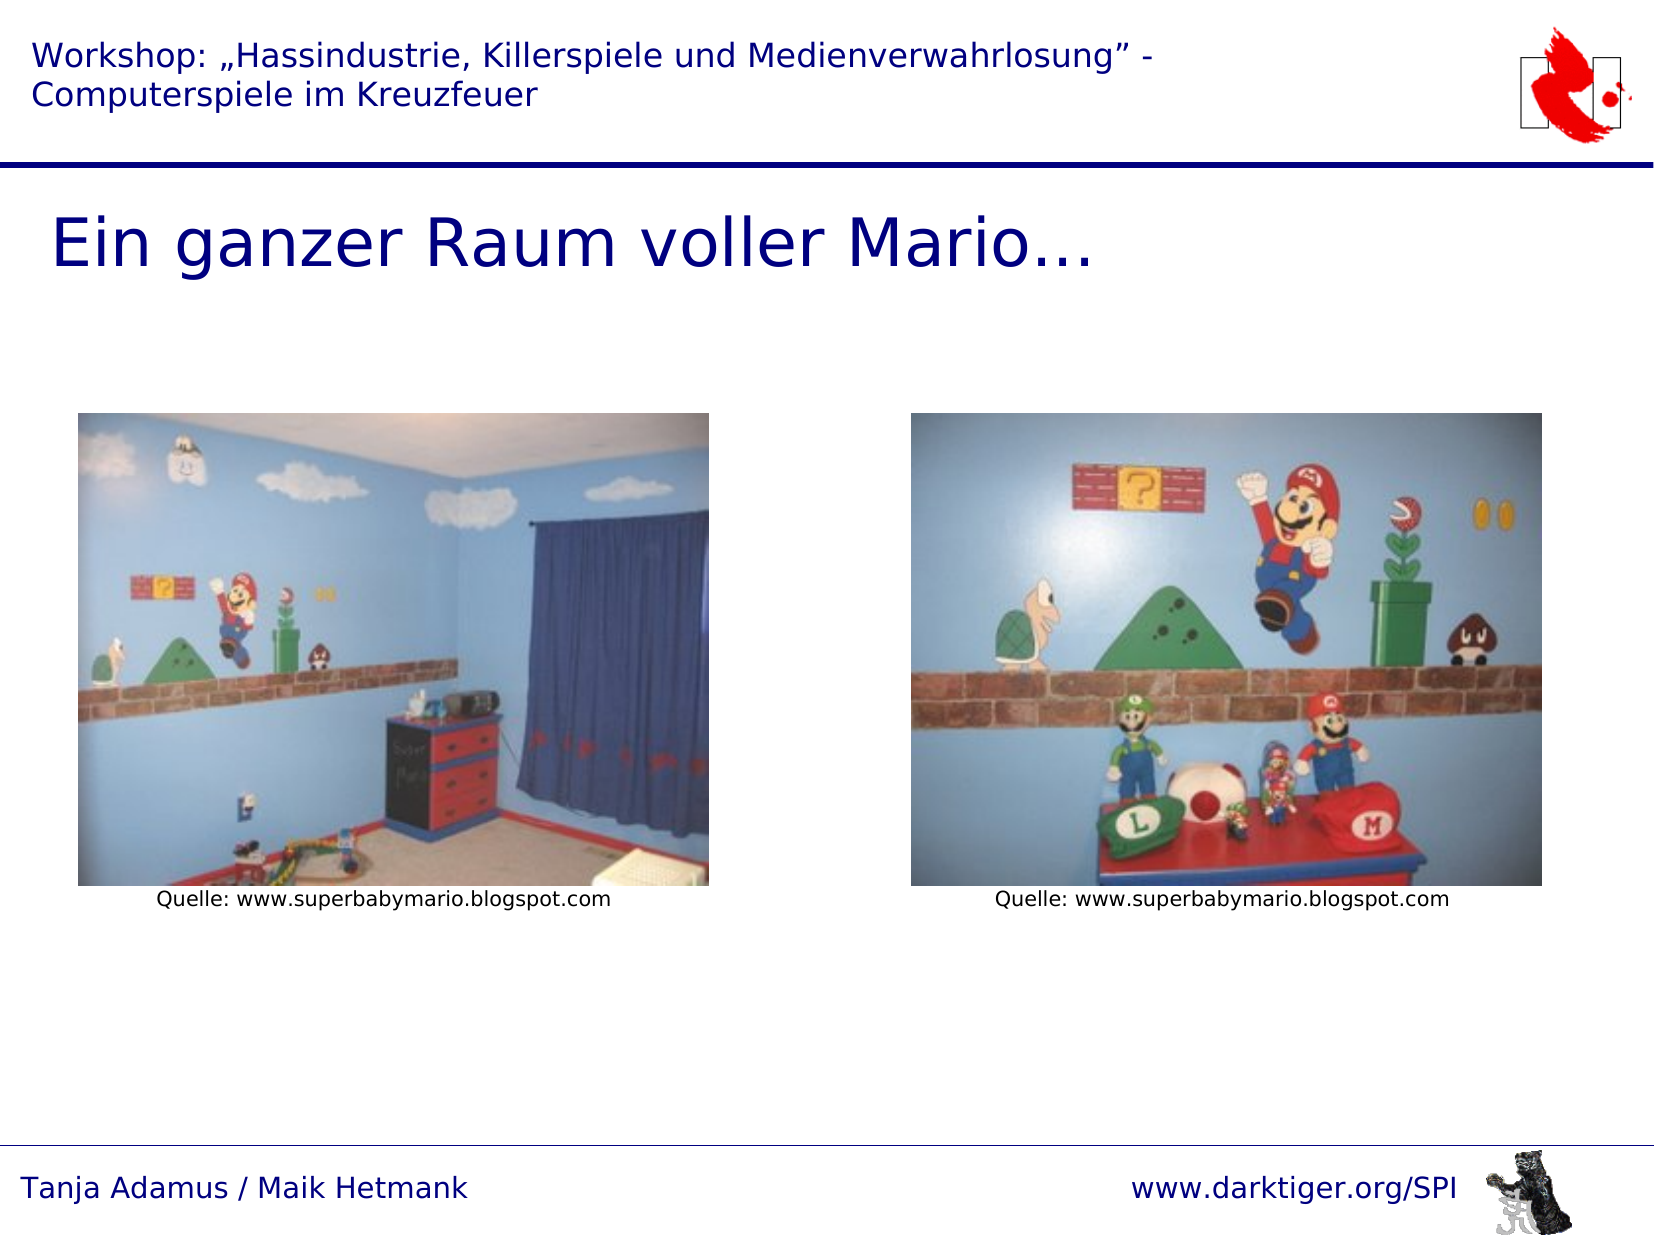

Workshop: „Hassindustrie, Killerspiele und Medienverwahrlosung” - Computerspiele im Kreuzfeuer
Ein ganzer Raum voller Mario...
Quelle: www.superbabymario.blogspot.com
Quelle: www.superbabymario.blogspot.com